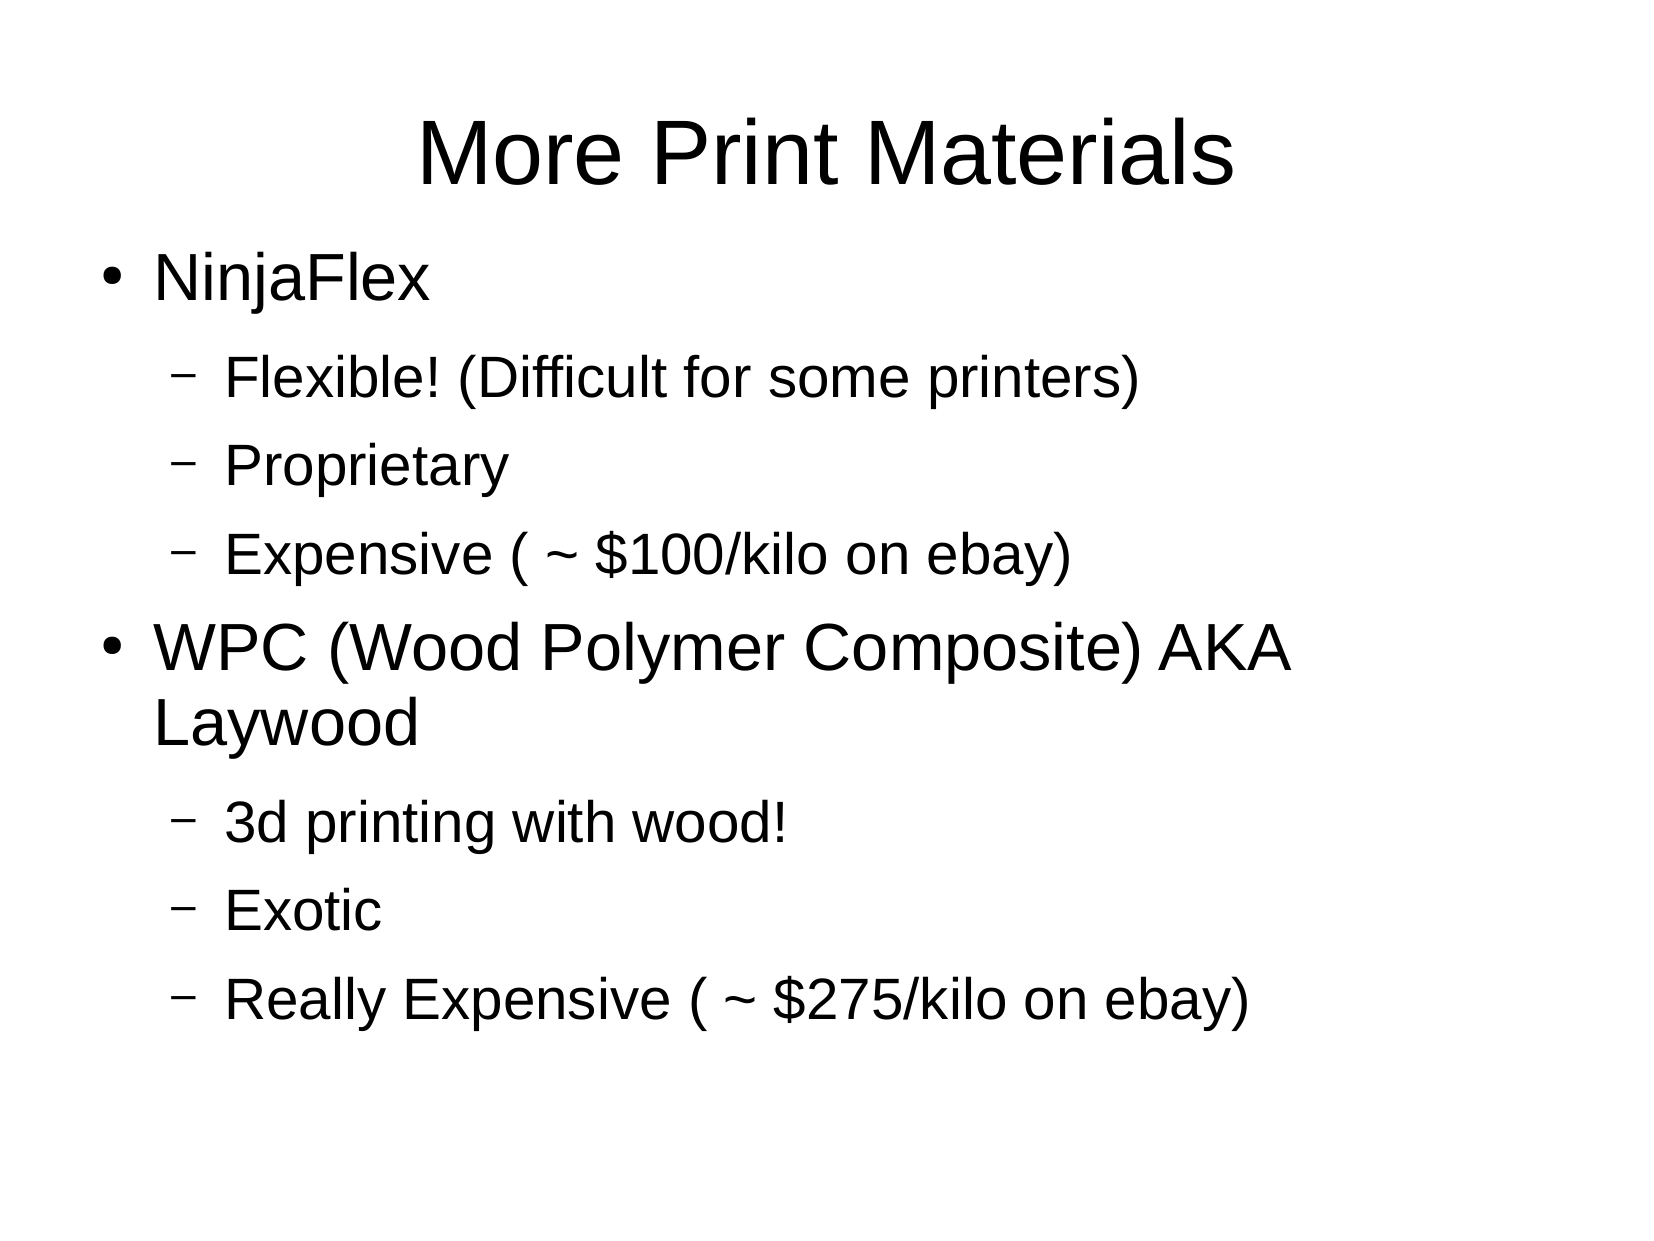

# More Print Materials
NinjaFlex
Flexible! (Difficult for some printers)
Proprietary
Expensive ( ~ $100/kilo on ebay)
WPC (Wood Polymer Composite) AKA Laywood
3d printing with wood!
Exotic
Really Expensive ( ~ $275/kilo on ebay)